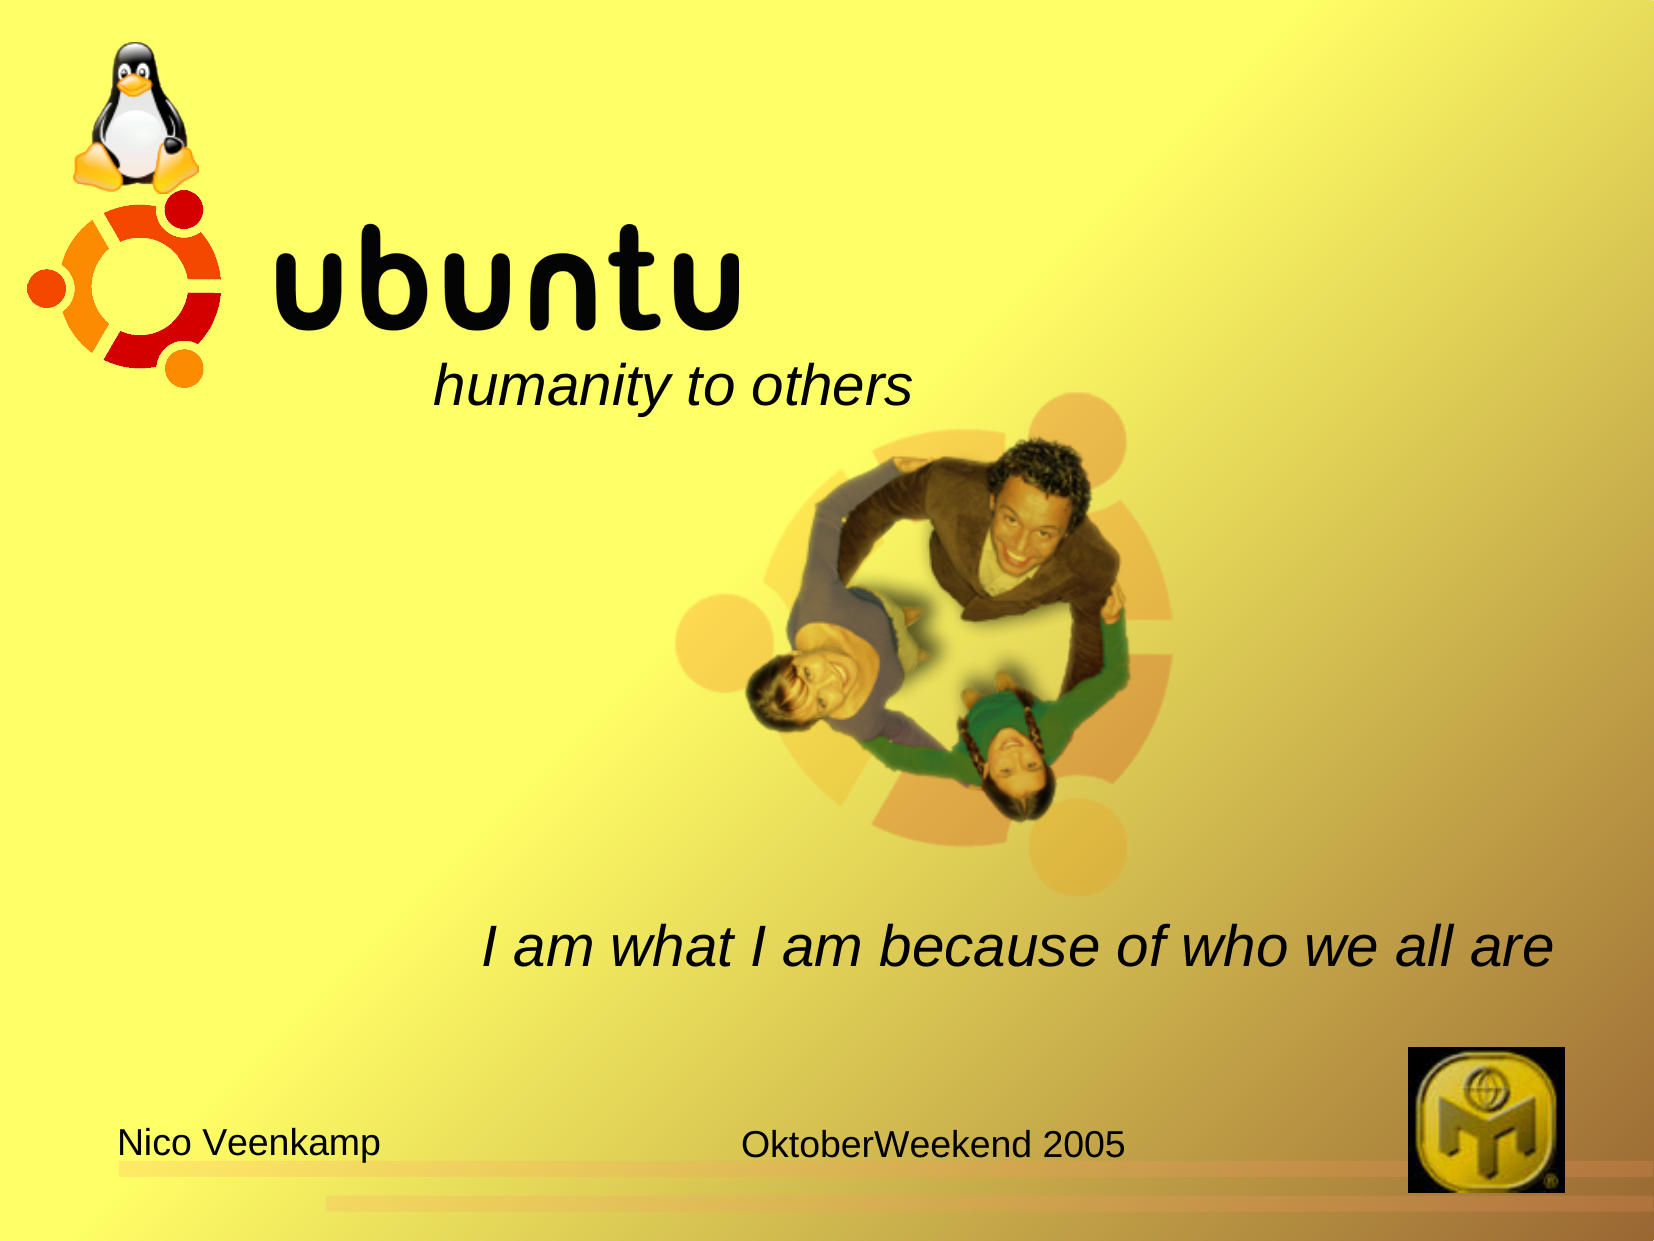

humanity to others
I am what I am because of who we all are